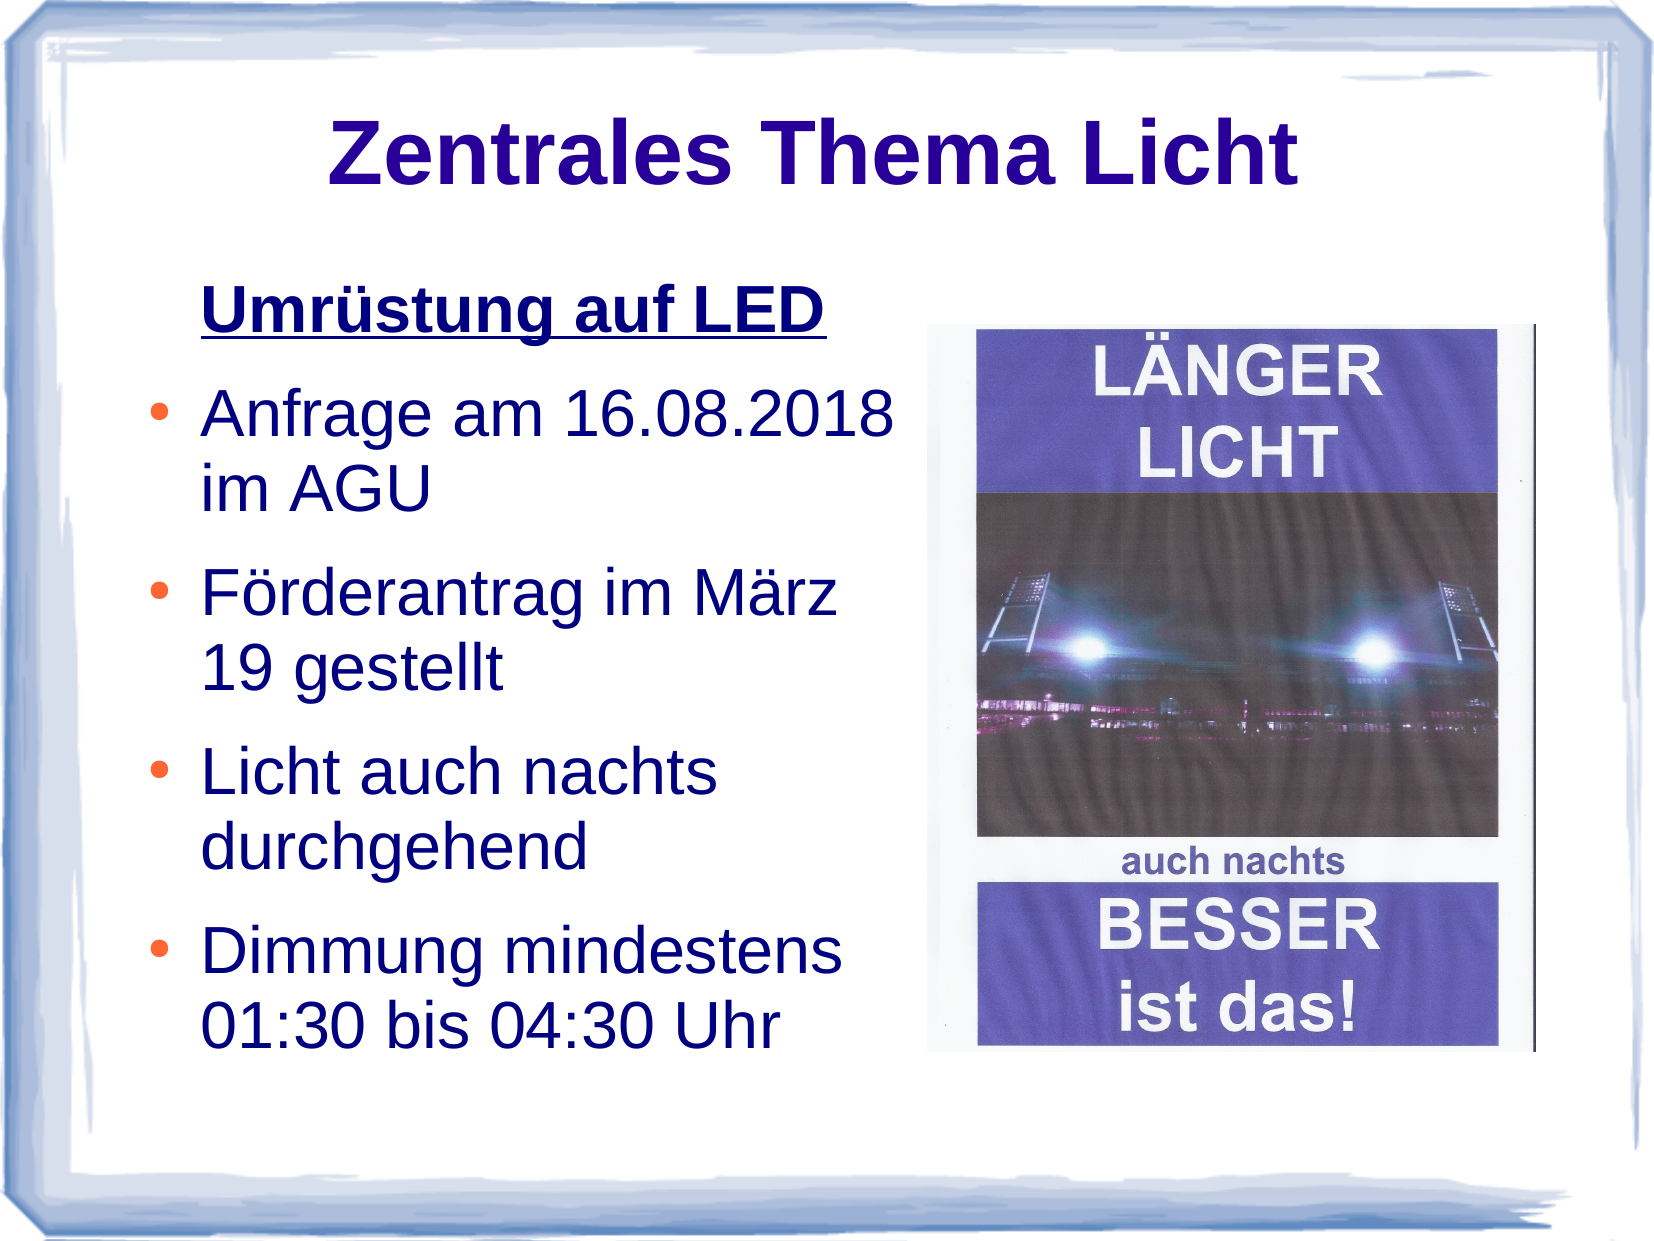

# Zentrales Thema Licht
Umrüstung auf LED
Anfrage am 16.08.2018 im AGU
Förderantrag im März 19 gestellt
Licht auch nachts durchgehend
Dimmung mindestens 01:30 bis 04:30 Uhr